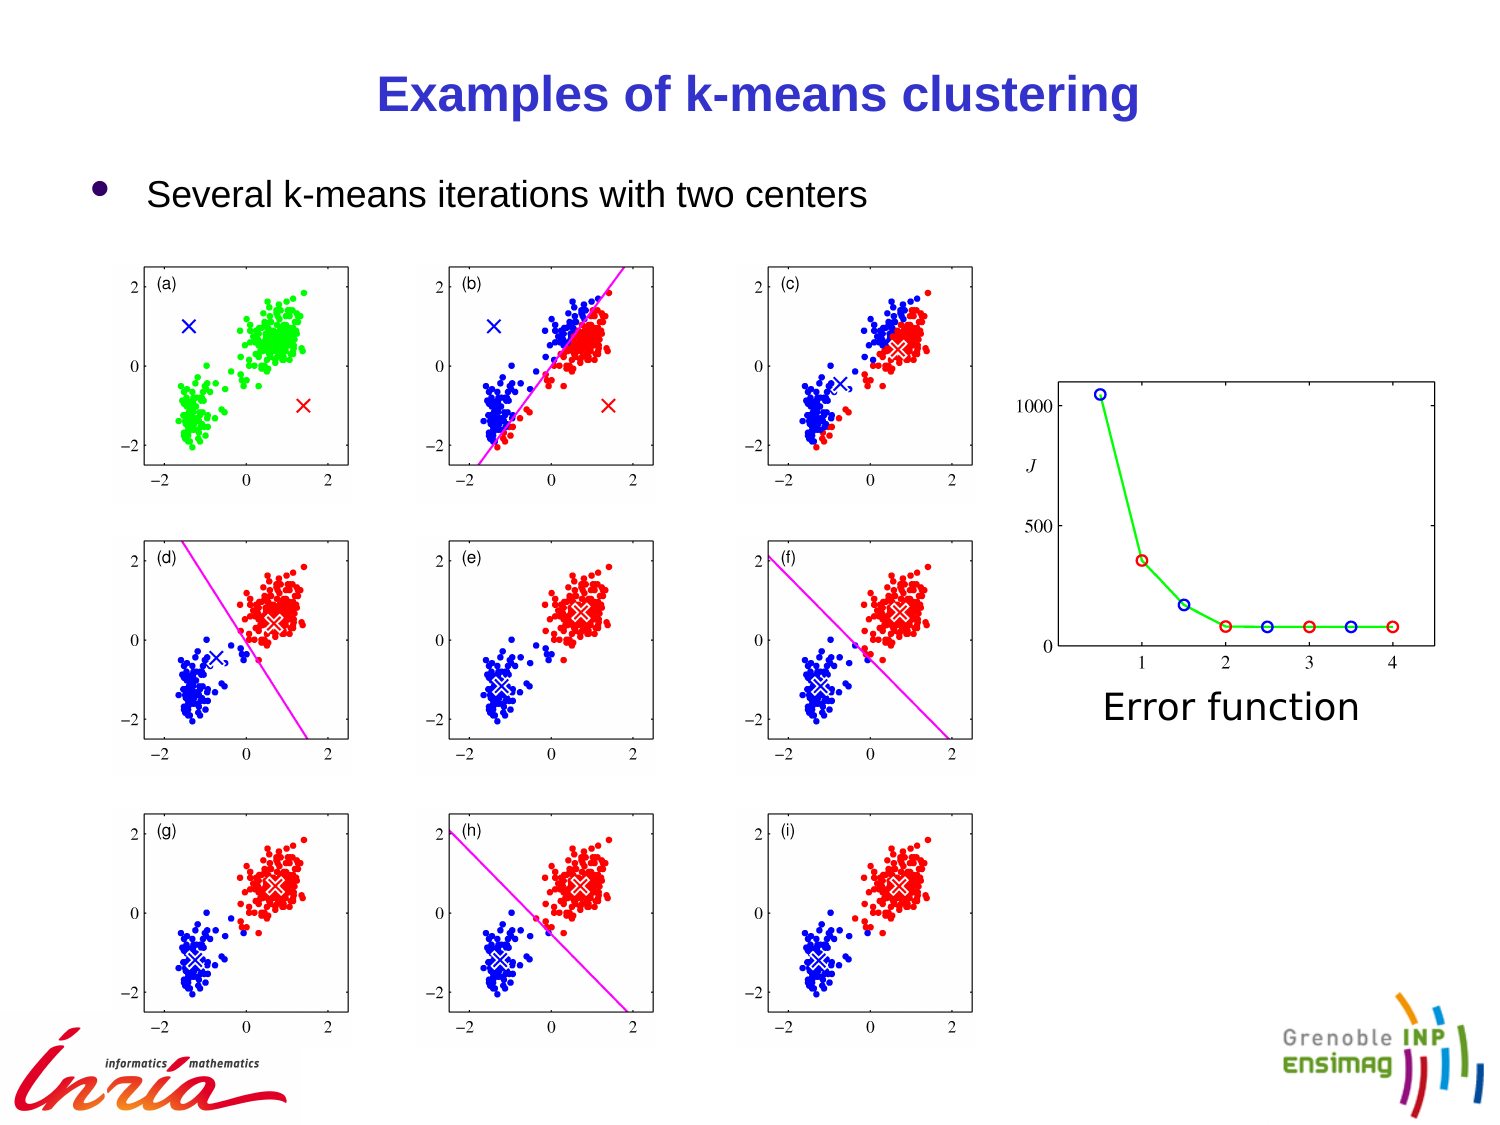

# Examples of k-means clustering
Several k-means iterations with two centers
Error function